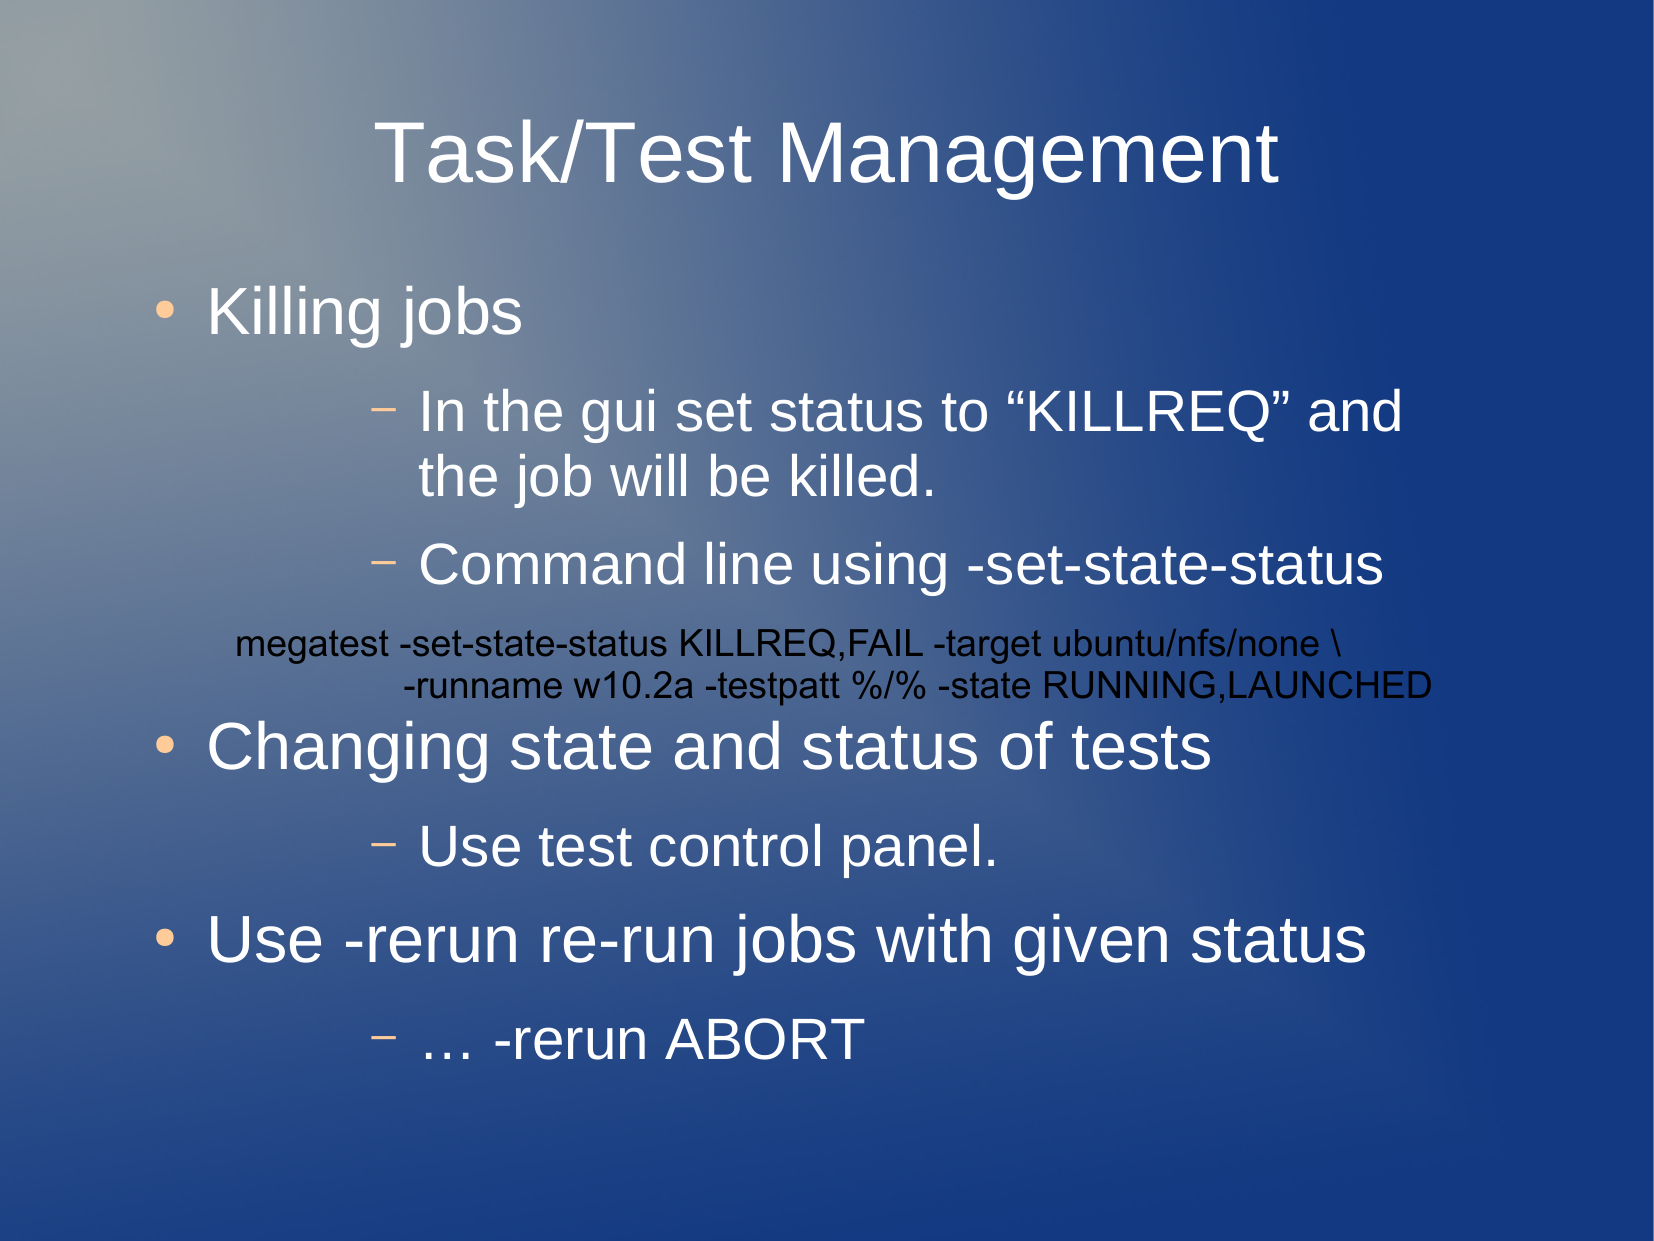

# Task/Test Management
Killing jobs
In the gui set status to “KILLREQ” and the job will be killed.
Command line using -set-state-status
Changing state and status of tests
Use test control panel.
Use -rerun re-run jobs with given status
… -rerun ABORT
 megatest -set-state-status KILLREQ,FAIL -target ubuntu/nfs/none \
 -runname w10.2a -testpatt %/% -state RUNNING,LAUNCHED